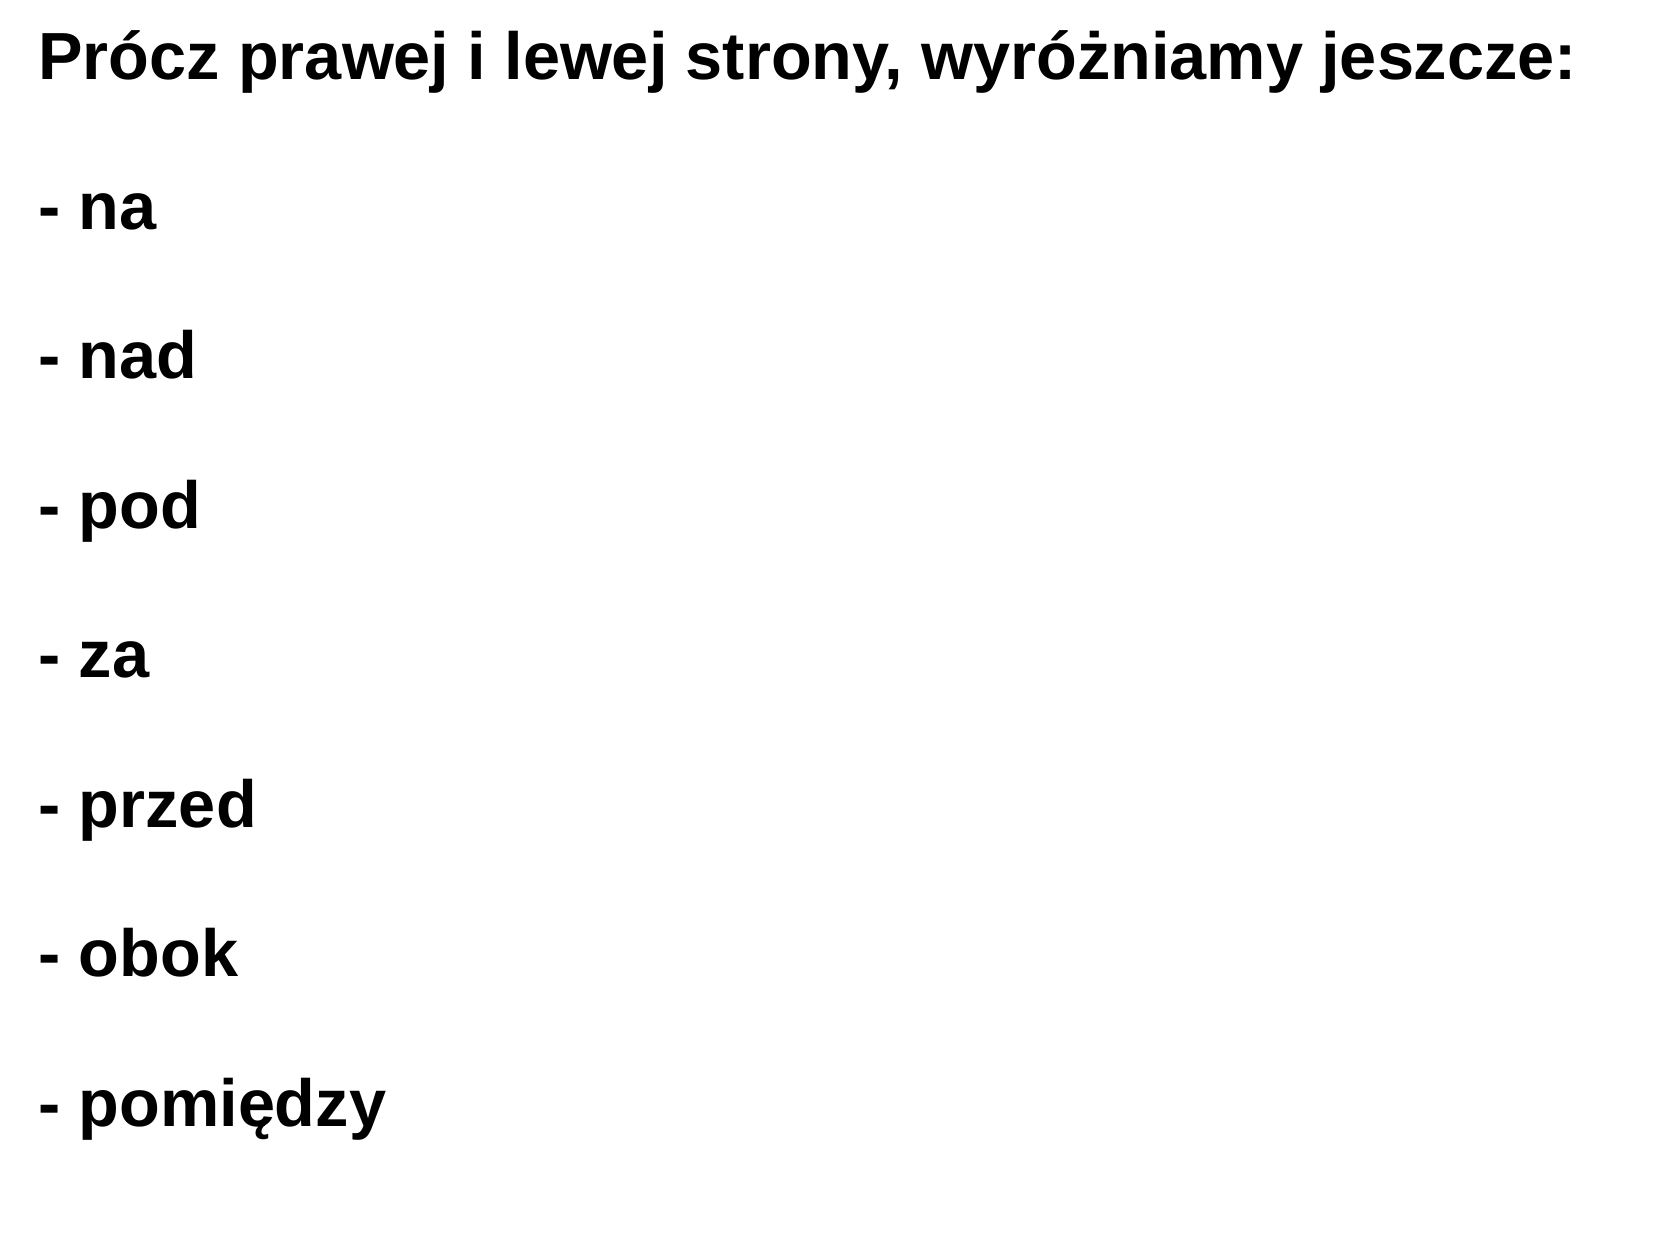

Prócz prawej i lewej strony, wyróżniamy jeszcze:
- na
- nad
- pod
- za
- przed
- obok
- pomiędzy